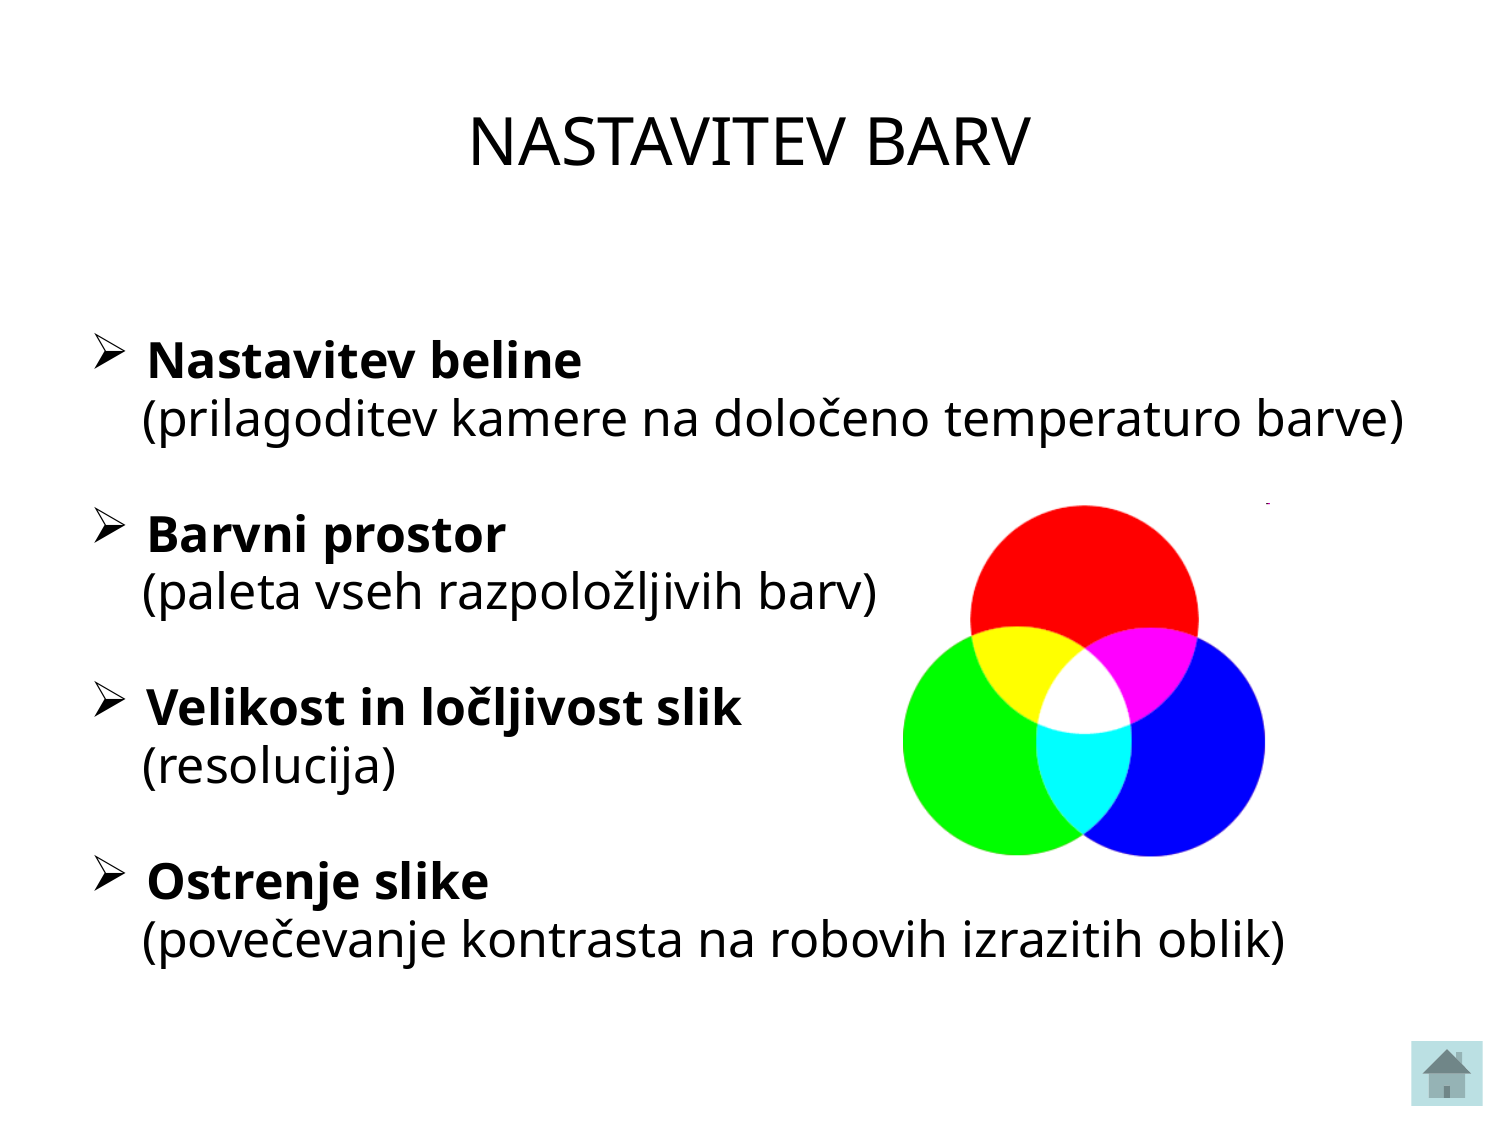

# NASTAVITEV BARV
Nastavitev beline
 (prilagoditev kamere na določeno temperaturo barve)
Barvni prostor
 (paleta vseh razpoložljivih barv)
Velikost in ločljivost slik
 (resolucija)
Ostrenje slike
 (povečevanje kontrasta na robovih izrazitih oblik)